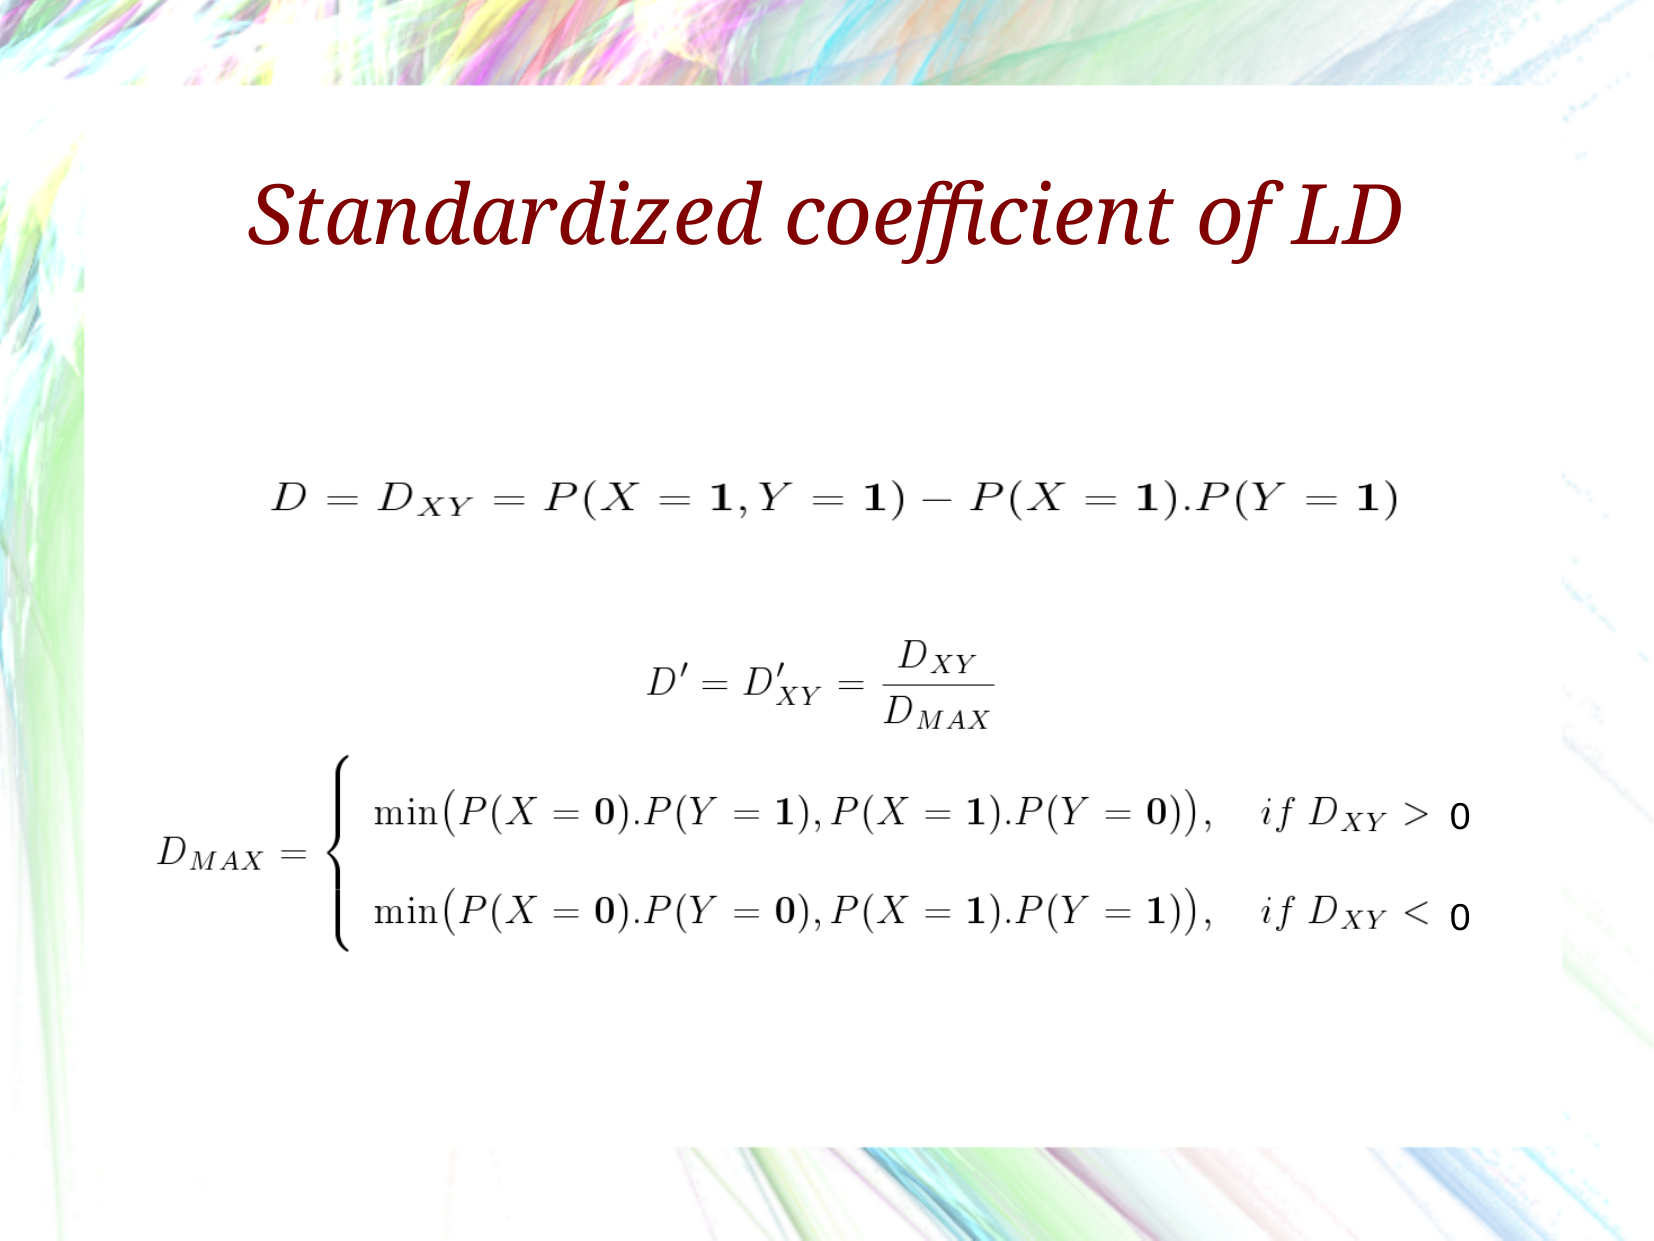

# Standardized coefficient of LD
0
0